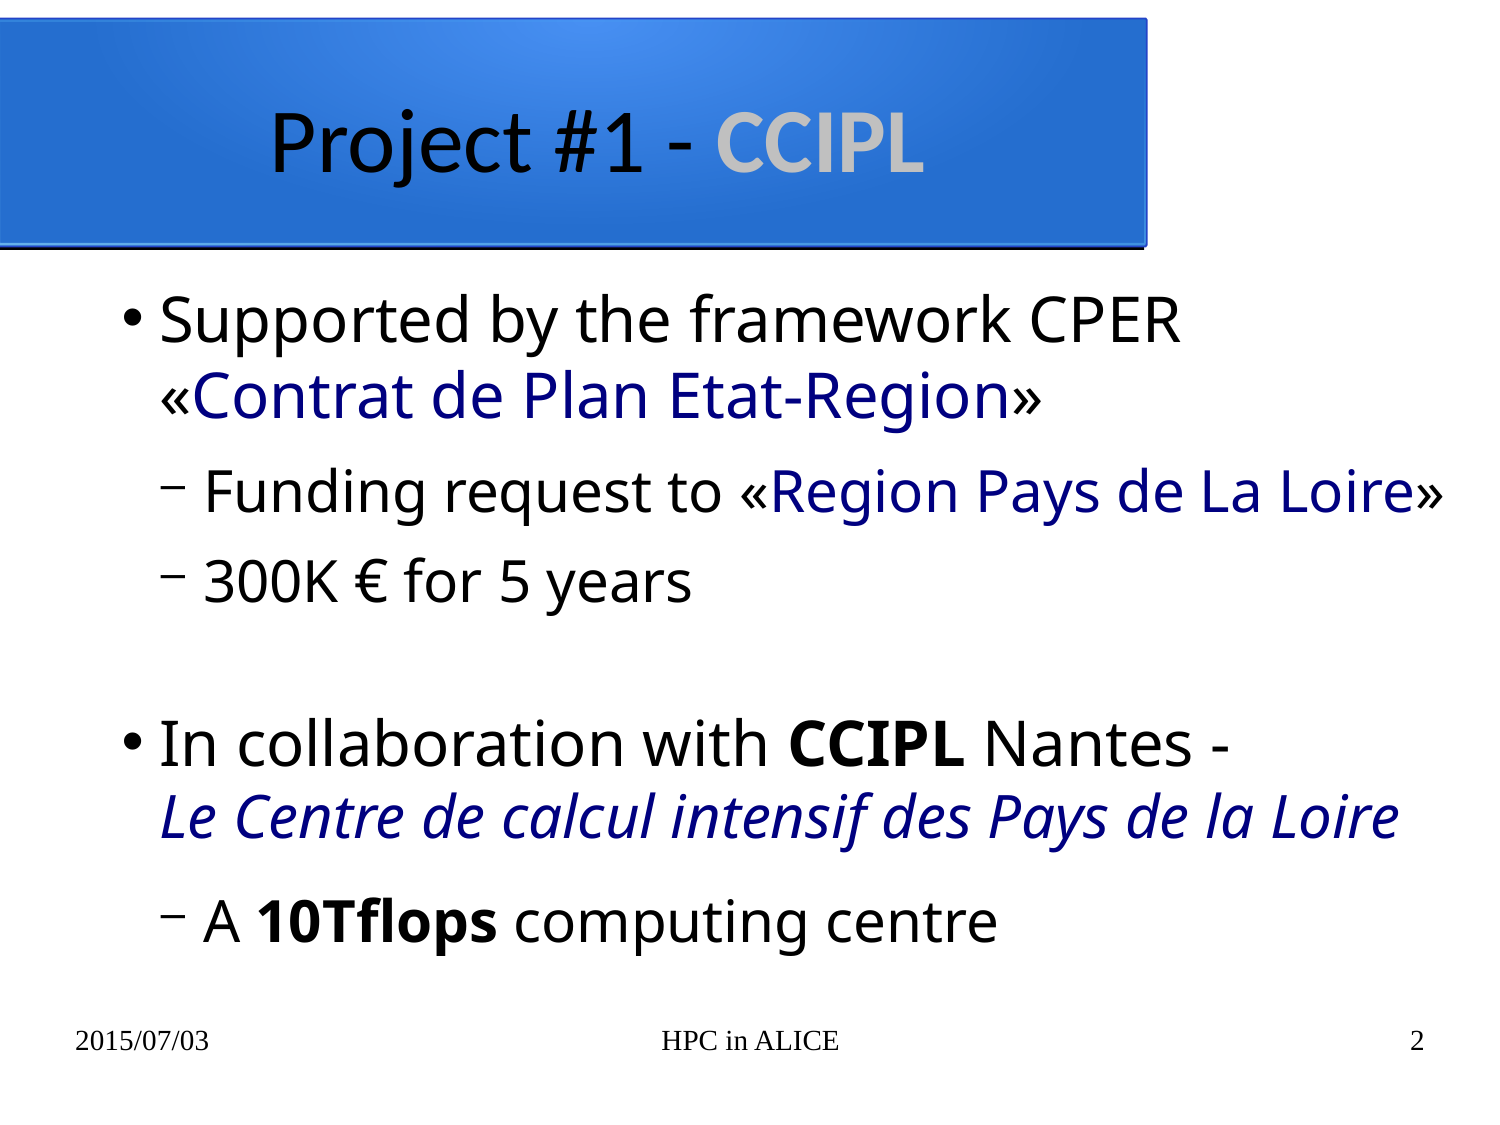

# Project #1 - CCIPL
Supported by the framework CPER
«Contrat de Plan Etat-Region»
Funding request to «Region Pays de La Loire»
300K € for 5 years
In collaboration with CCIPL Nantes - Le Centre de calcul intensif des Pays de la Loire
A 10Tflops computing centre
2015/07/03
HPC in ALICE
2